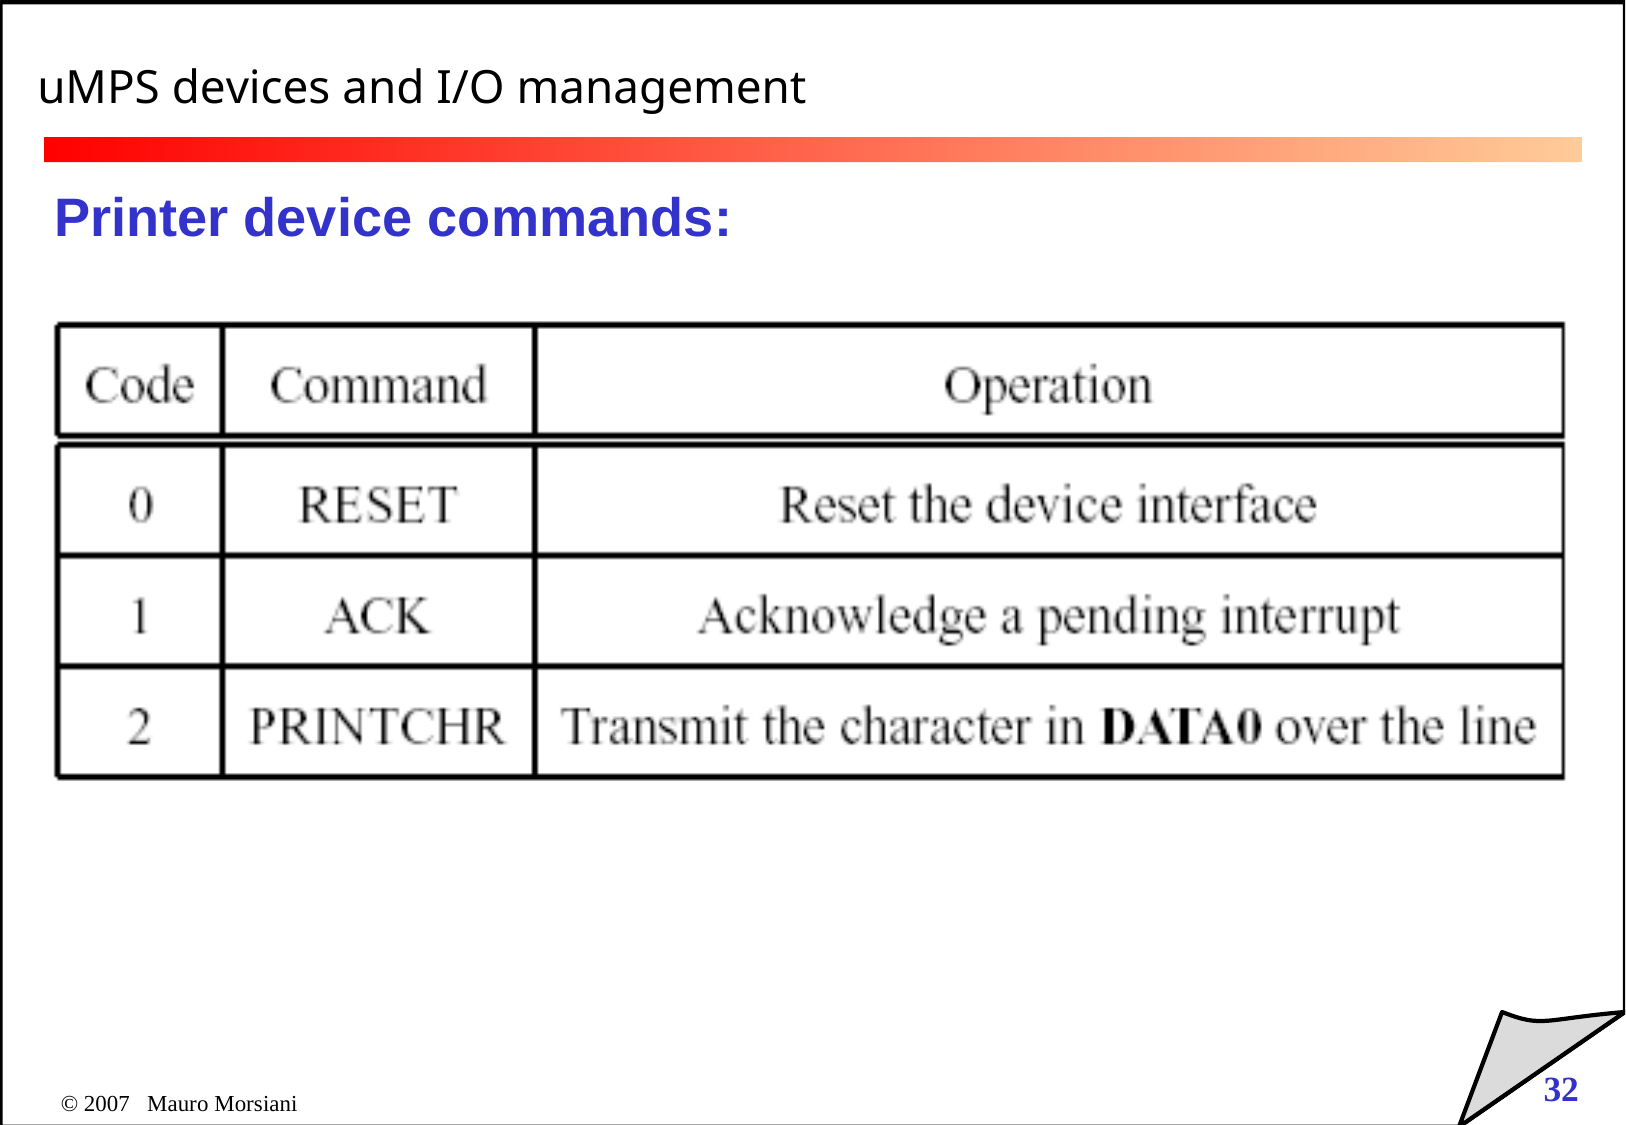

# uMPS devices and I/O management
Printer device commands: